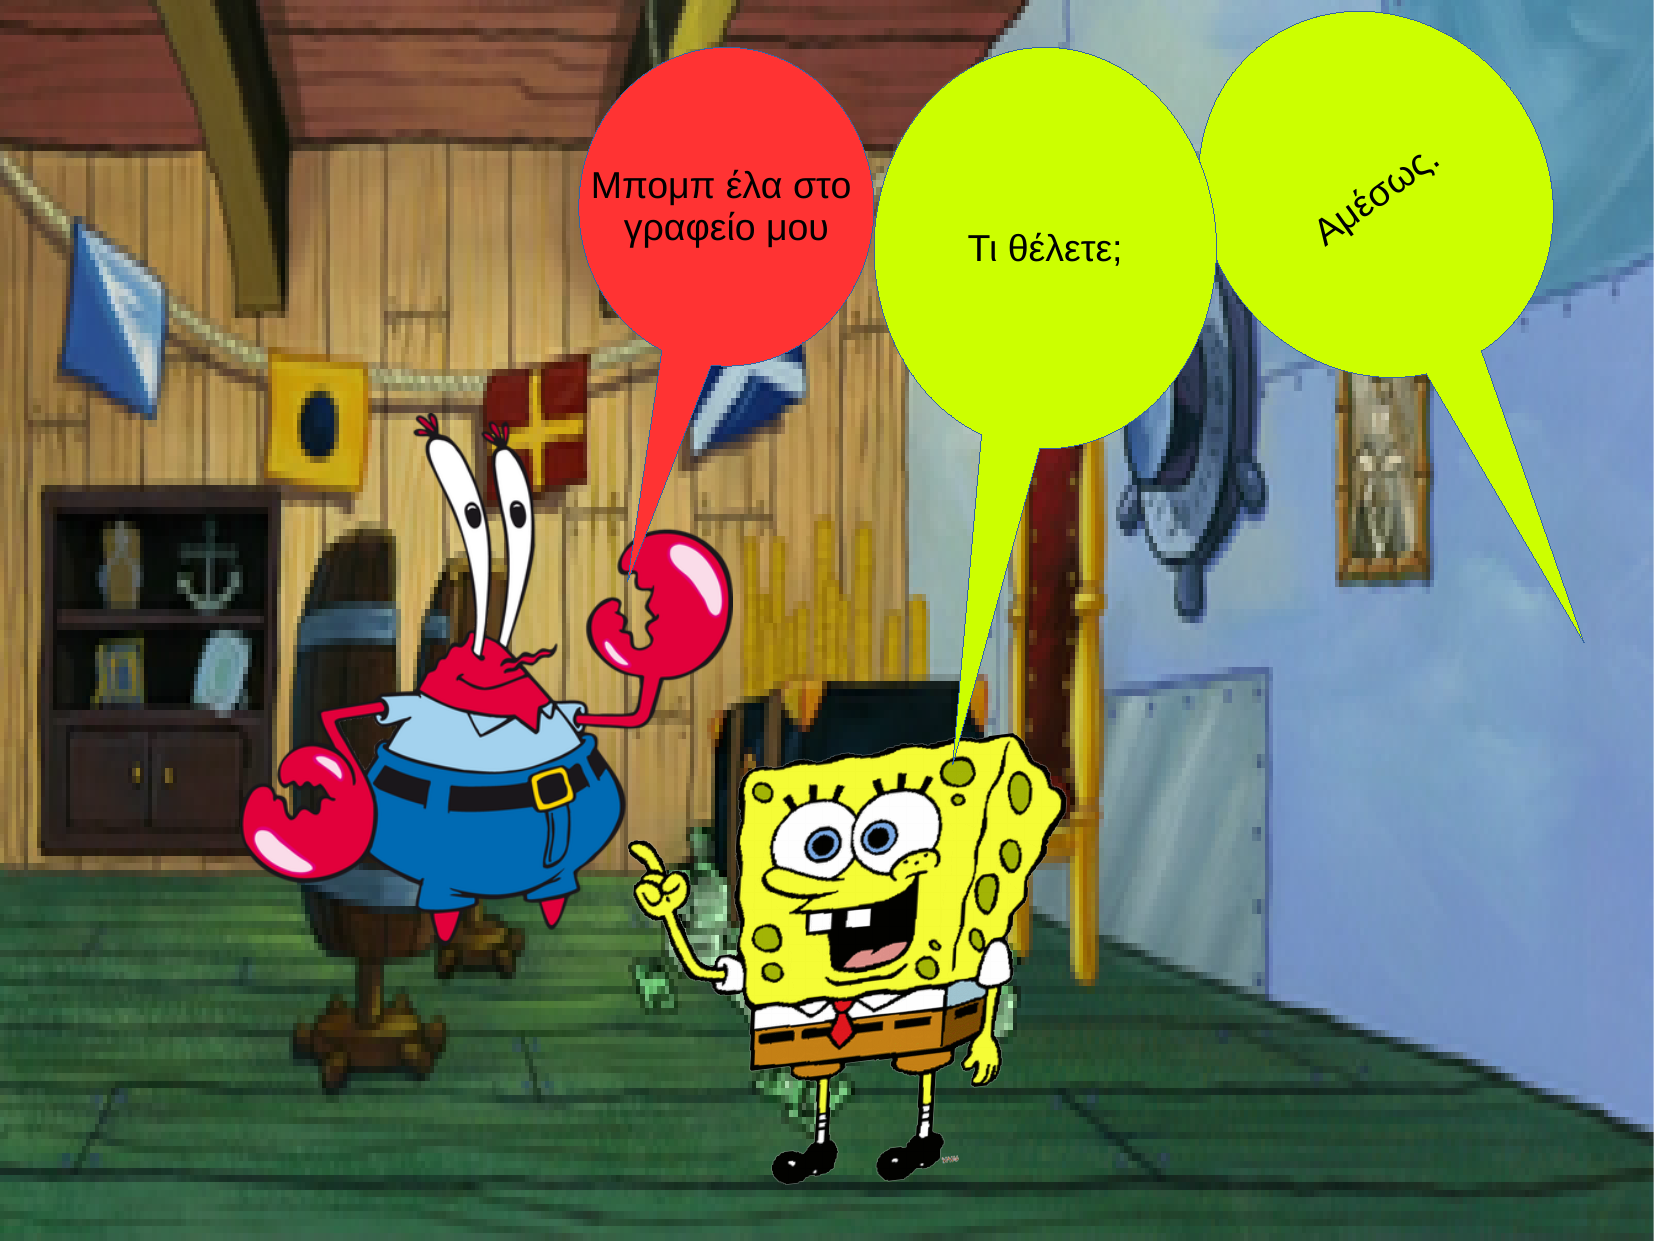

Αμέσως.
Μπομπ έλα στο
γραφείο μου
Τι θέλετε;